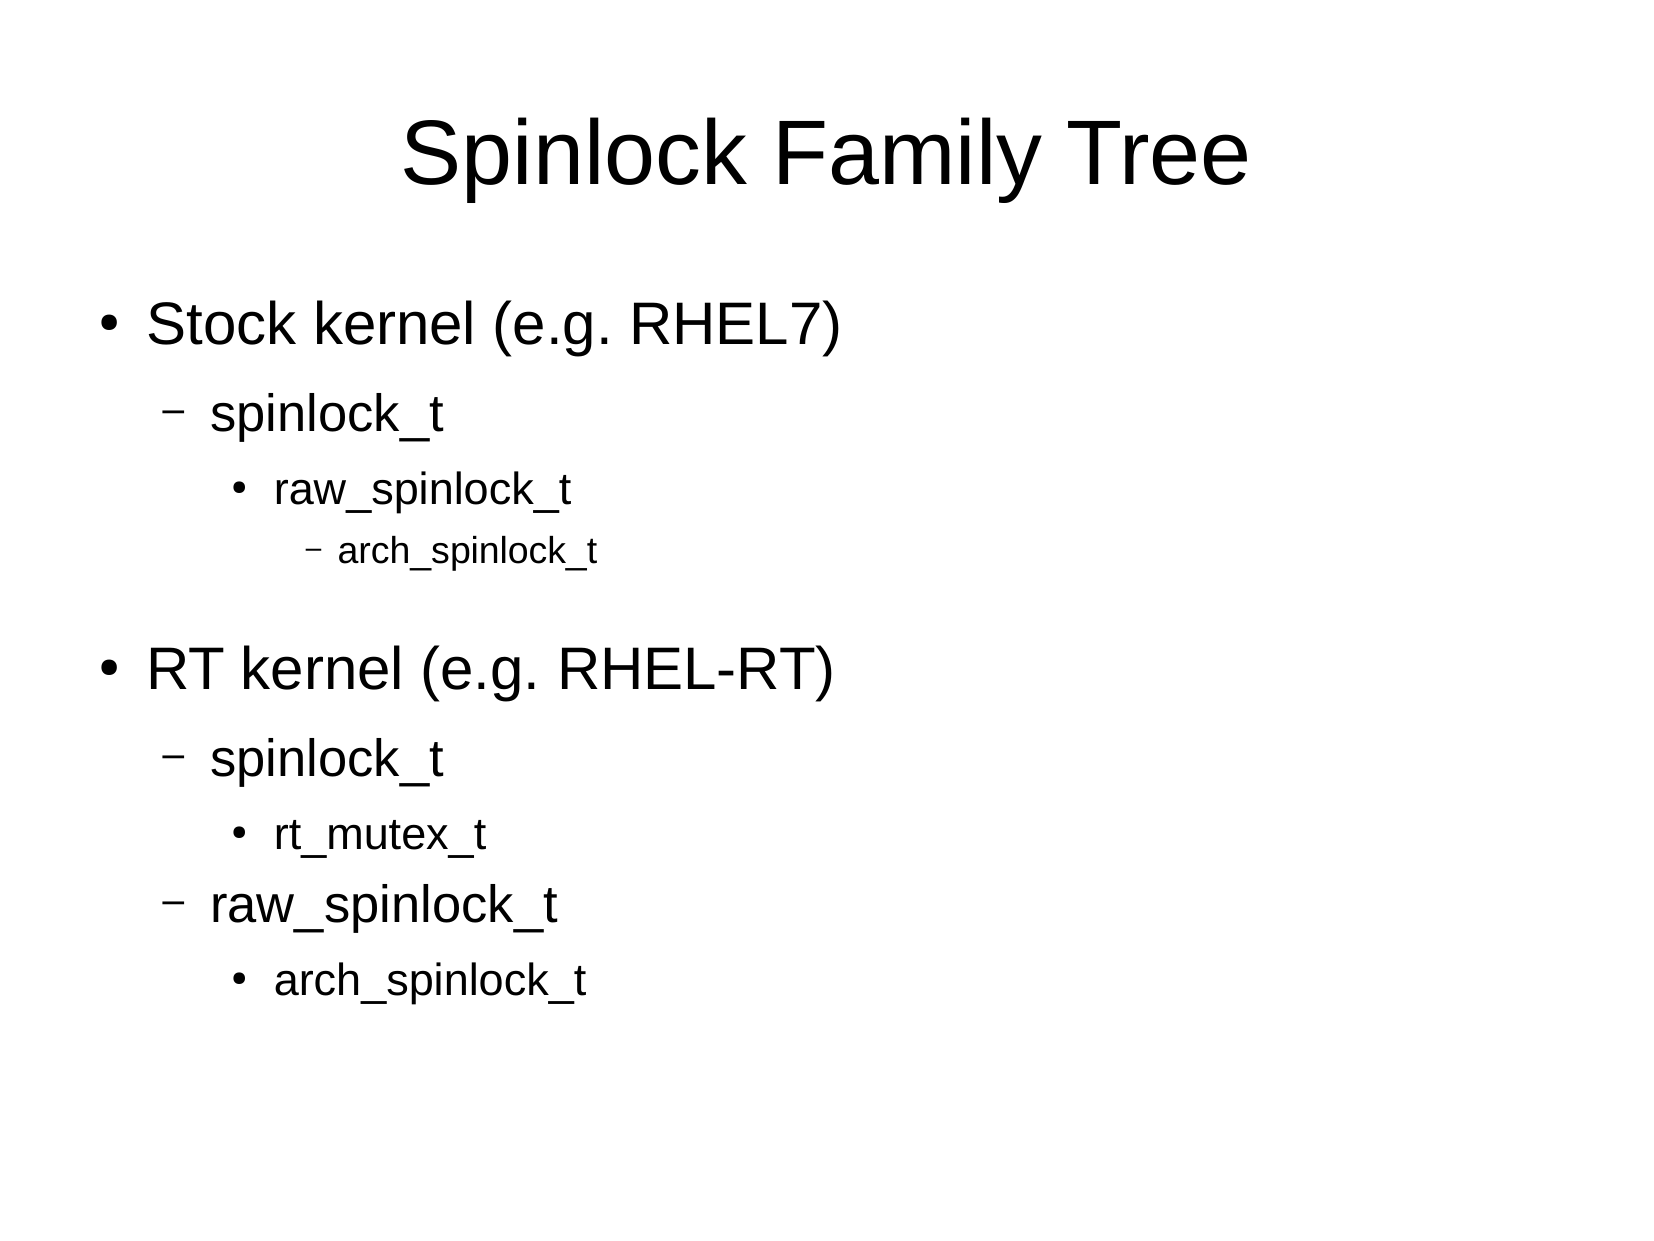

# Spinlock Family Tree
Stock kernel (e.g. RHEL7)
spinlock_t
raw_spinlock_t
arch_spinlock_t
RT kernel (e.g. RHEL-RT)
spinlock_t
rt_mutex_t
raw_spinlock_t
arch_spinlock_t